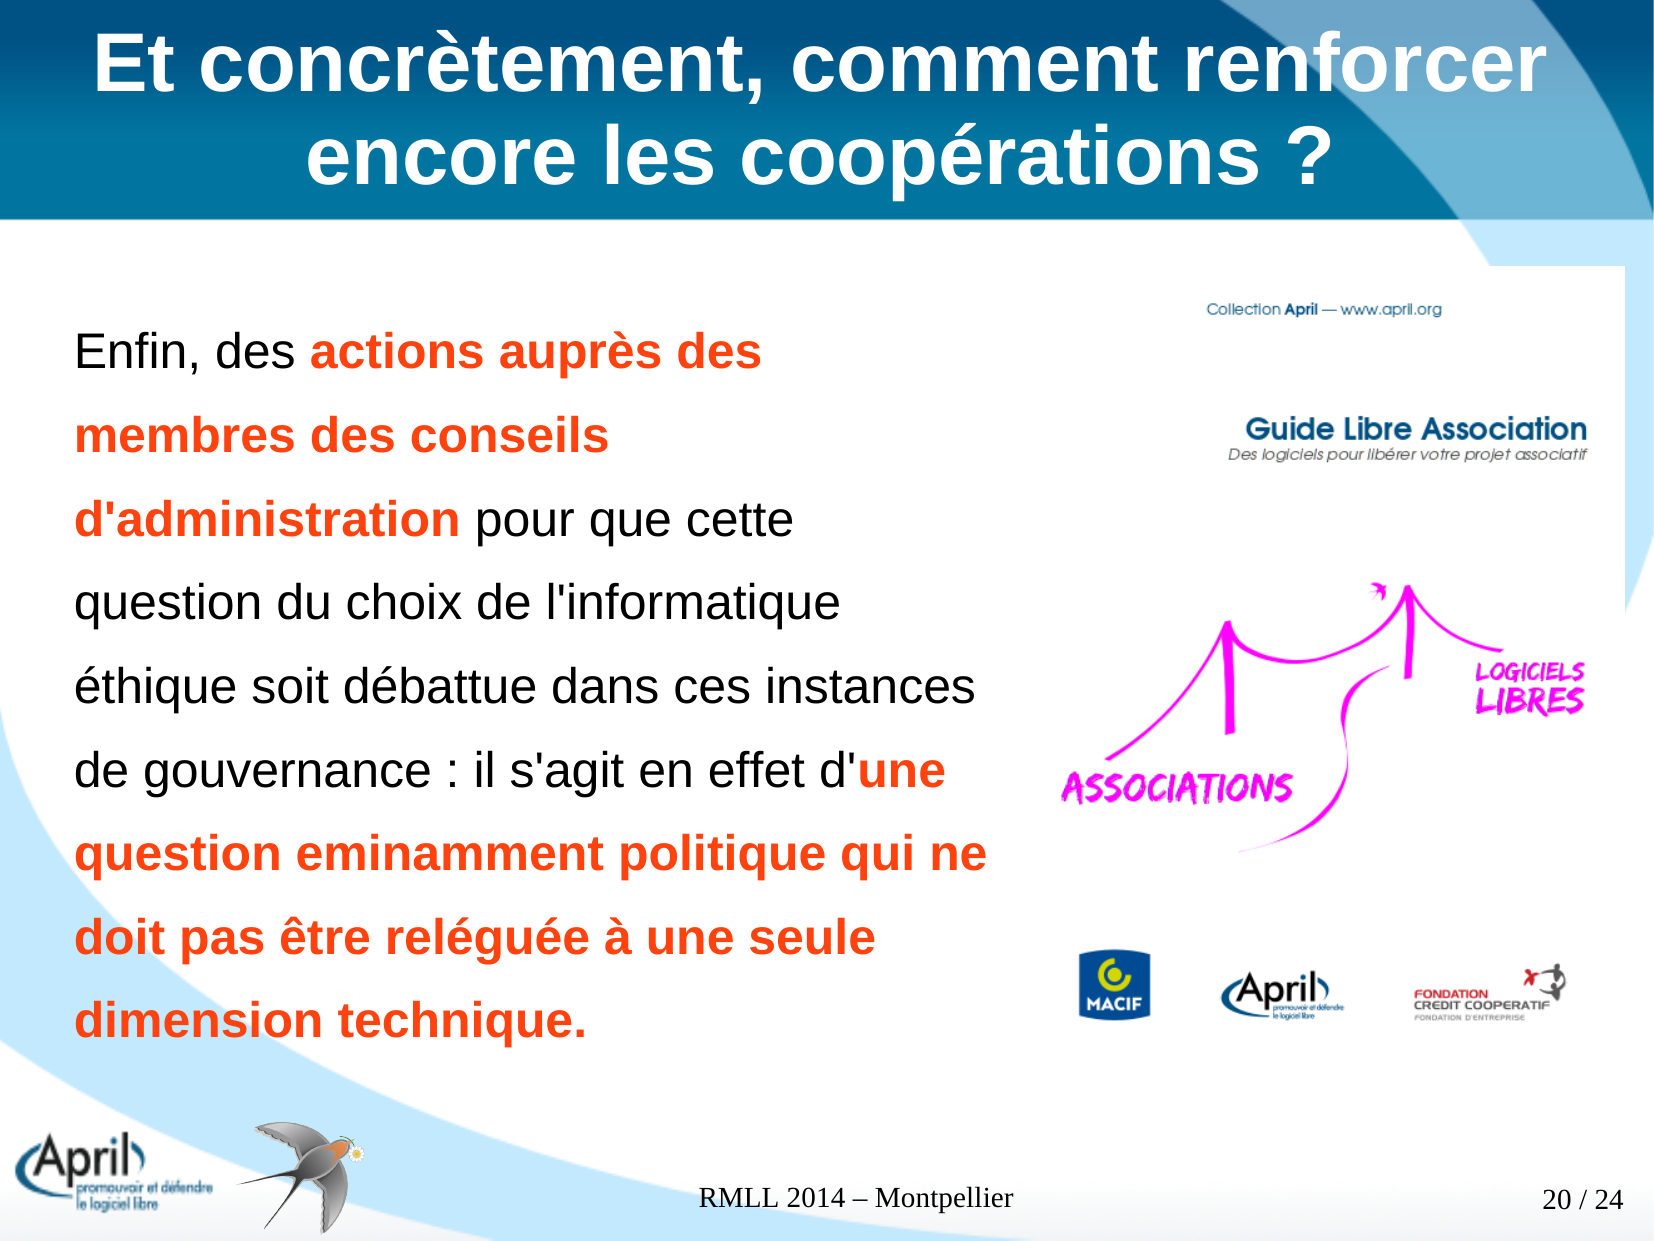

# Et concrètement, comment renforcer encore les coopérations ?
Enfin, des actions auprès des membres des conseils d'administration pour que cette question du choix de l'informatique éthique soit débattue dans ces instances de gouvernance : il s'agit en effet d'une question eminamment politique qui ne doit pas être reléguée à une seule dimension technique.
20
L'informatique libre